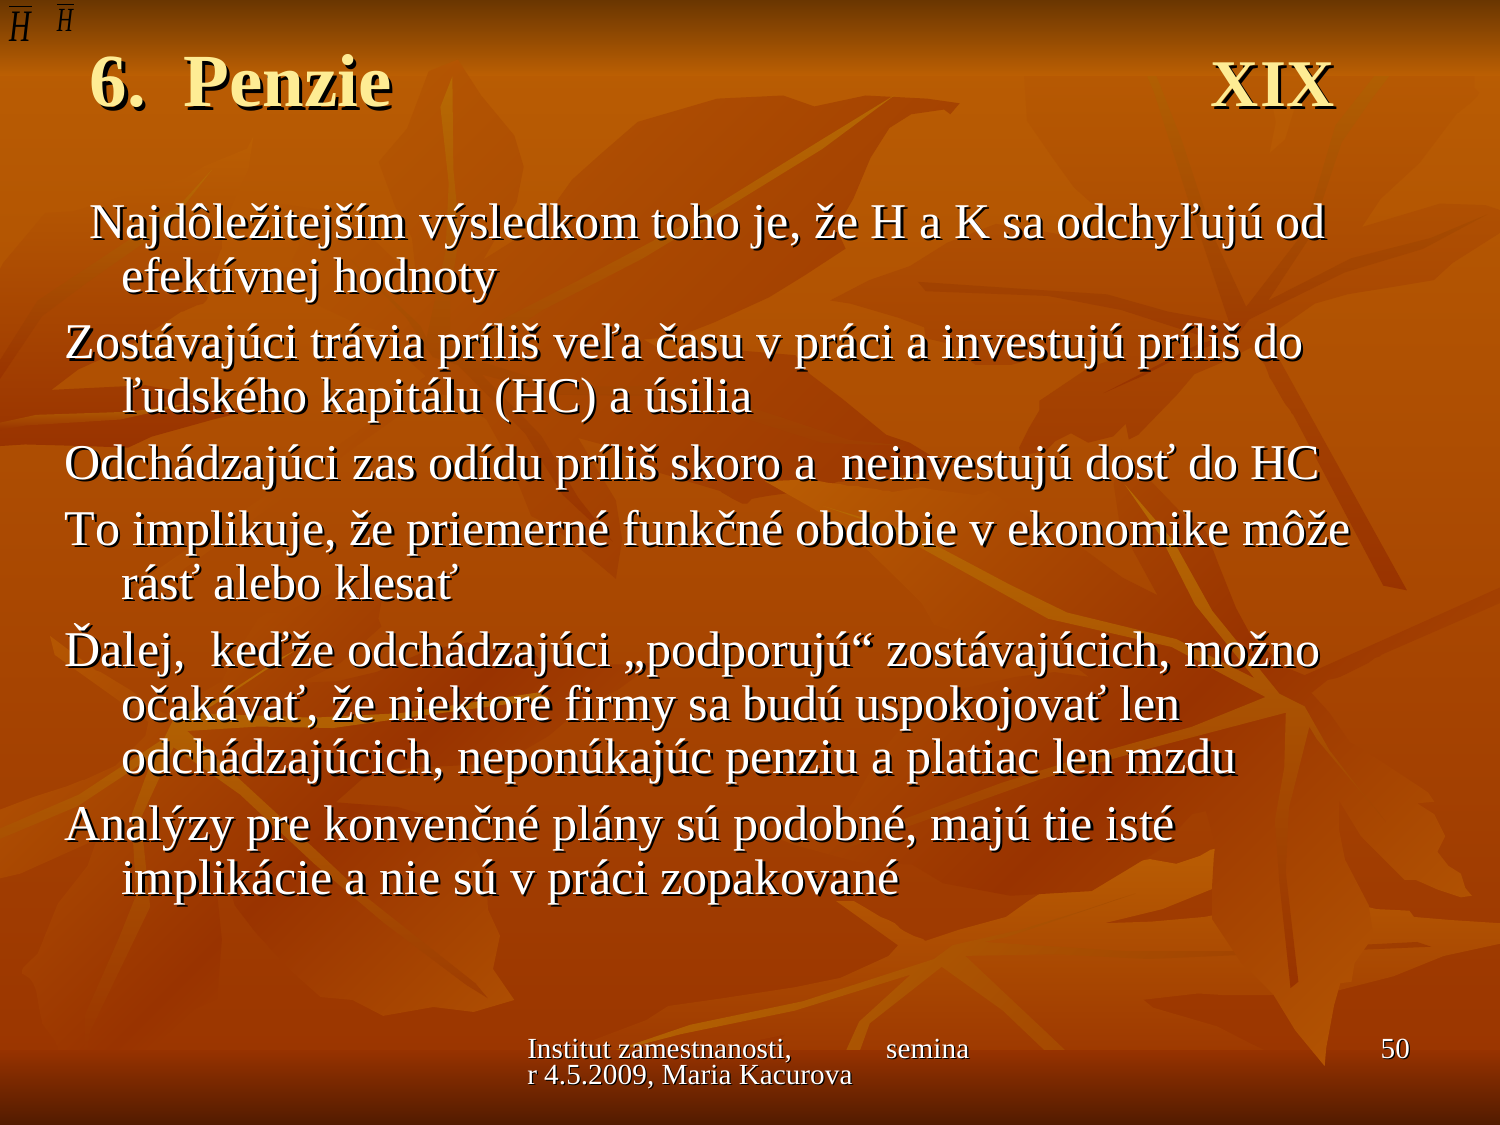

# 6. Penzie XIX
 Najdôležitejším výsledkom toho je, že H a K sa odchyľujú od efektívnej hodnoty
Zostávajúci trávia príliš veľa času v práci a investujú príliš do ľudského kapitálu (HC) a úsilia
Odchádzajúci zas odídu príliš skoro a neinvestujú dosť do HC
To implikuje, že priemerné funkčné obdobie v ekonomike môže rásť alebo klesať
Ďalej, keďže odchádzajúci „podporujú“ zostávajúcich, možno očakávať, že niektoré firmy sa budú uspokojovať len odchádzajúcich, neponúkajúc penziu a platiac len mzdu
Analýzy pre konvenčné plány sú podobné, majú tie isté implikácie a nie sú v práci zopakované
Institut zamestnanosti, seminar 4.5.2009, Maria Kacurova
50